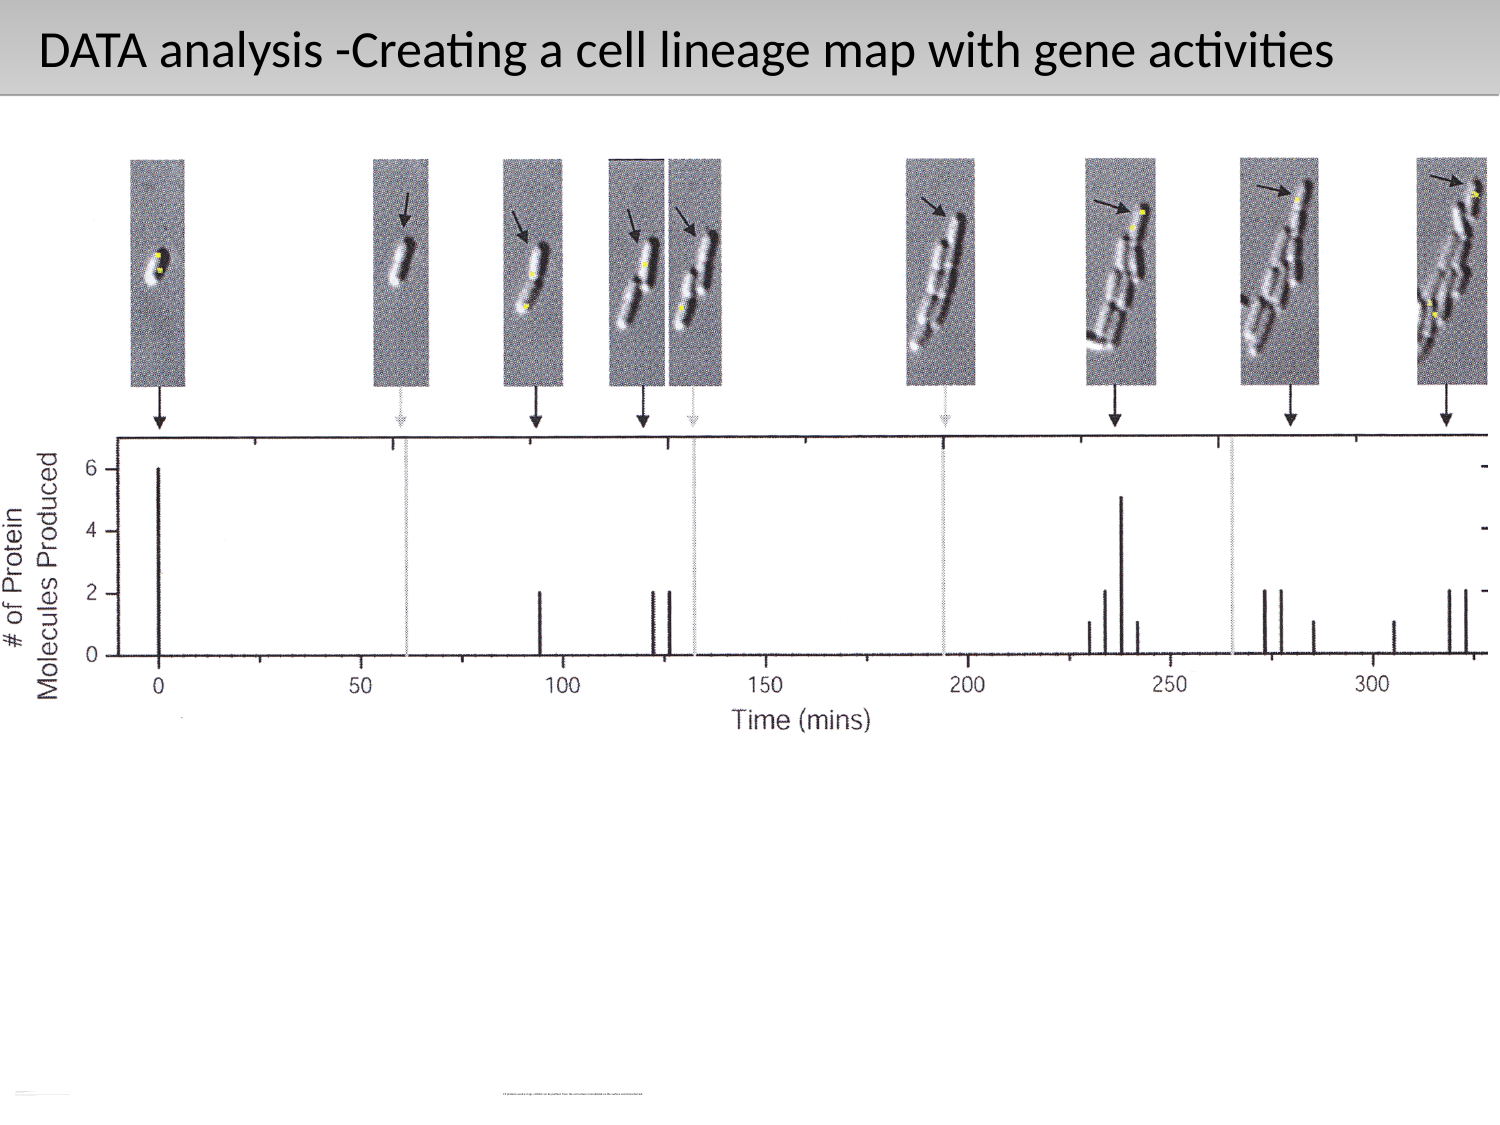

# DATA analysis -Creating a cell lineage map with gene activities
Extracting the number of expressed protein molecules in each image frame of the fluorescent movie
Assigning each molecule to individual cells according to bright filed images
For extracting use thresholding algorithm
Next each fluorescent dot must be assigned to the corresponding cell this part can be automated but it is crucial to inspect results since some dots that appear at the edge of the cell might confuse the program/ perfect alignment between fluorescence and bright filed imaging is required
The last step just simply plots the number of protein molecules generated in each cell lineage along the time axis
FP proteins used as tags +COOH can be purified from the cell culture immobilized on the surface and characterized